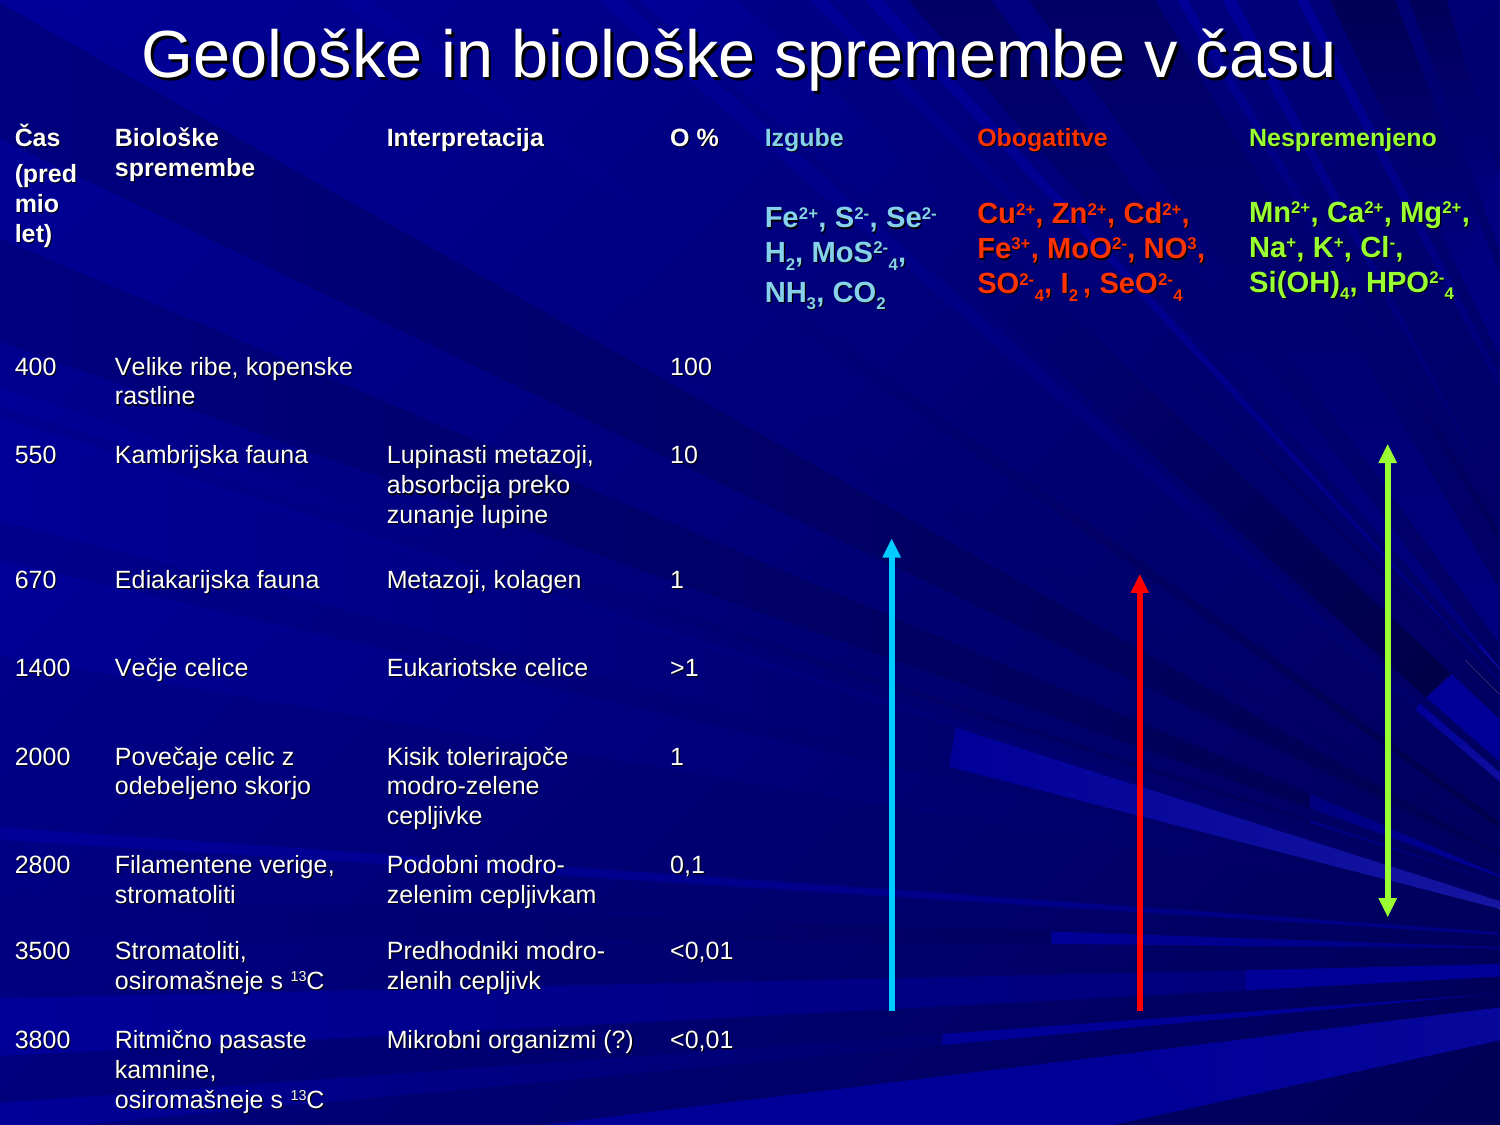

# Geološke in biološke spremembe v času
| Čas (pred mio let) | Biološke spremembe | Interpretacija | O % | Izgube Fe2+, S2-, Se2- H2, MoS2-4, NH3, CO2 | Obogatitve Cu2+, Zn2+, Cd2+, Fe3+, MoO2-, NO3, SO2-4, I2 , SeO2-4 | Nespremenjeno Mn2+, Ca2+, Mg2+, Na+, K+, Cl-, Si(OH)4, HPO2-4 |
| --- | --- | --- | --- | --- | --- | --- |
| 400 | Velike ribe, kopenske rastline | | 100 | | | |
| 550 | Kambrijska fauna | Lupinasti metazoji, absorbcija preko zunanje lupine | 10 | | | |
| 670 | Ediakarijska fauna | Metazoji, kolagen | 1 | | | |
| 1400 | Večje celice | Eukariotske celice | >1 | | | |
| 2000 | Povečaje celic z odebeljeno skorjo | Kisik tolerirajoče modro-zelene cepljivke | 1 | | | |
| 2800 | Filamentene verige, stromatoliti | Podobni modro-zelenim cepljivkam | 0,1 | | | |
| 3500 | Stromatoliti, osiromašneje s 13C | Predhodniki modro-zlenih cepljivk | <0,01 | | | |
| 3800 | Ritmično pasaste kamnine, osiromašneje s 13C | Mikrobni organizmi (?) | <0,01 | | | |